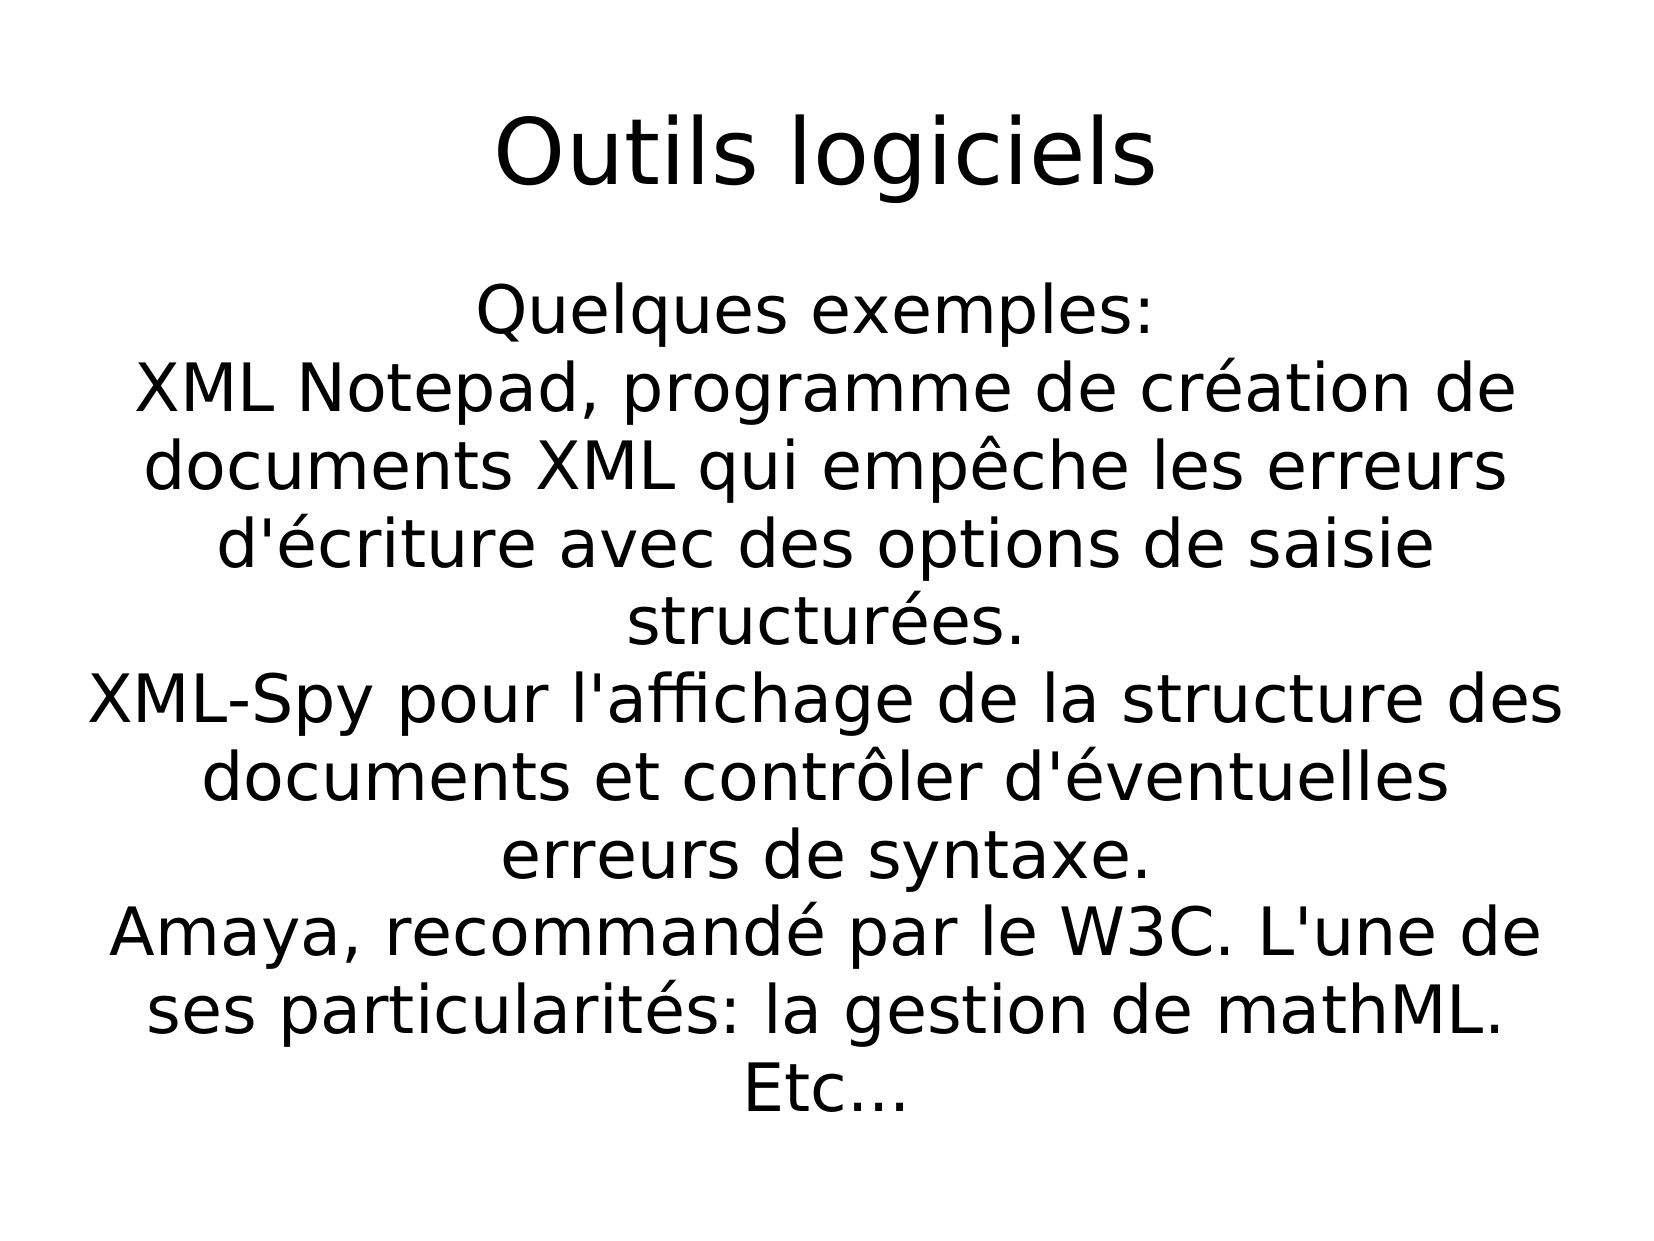

# Outils logiciels
Quelques exemples:
XML Notepad, programme de création de documents XML qui empêche les erreurs d'écriture avec des options de saisie structurées.
XML-Spy pour l'affichage de la structure des documents et contrôler d'éventuelles erreurs de syntaxe.
Amaya, recommandé par le W3C. L'une de ses particularités: la gestion de mathML.
Etc...